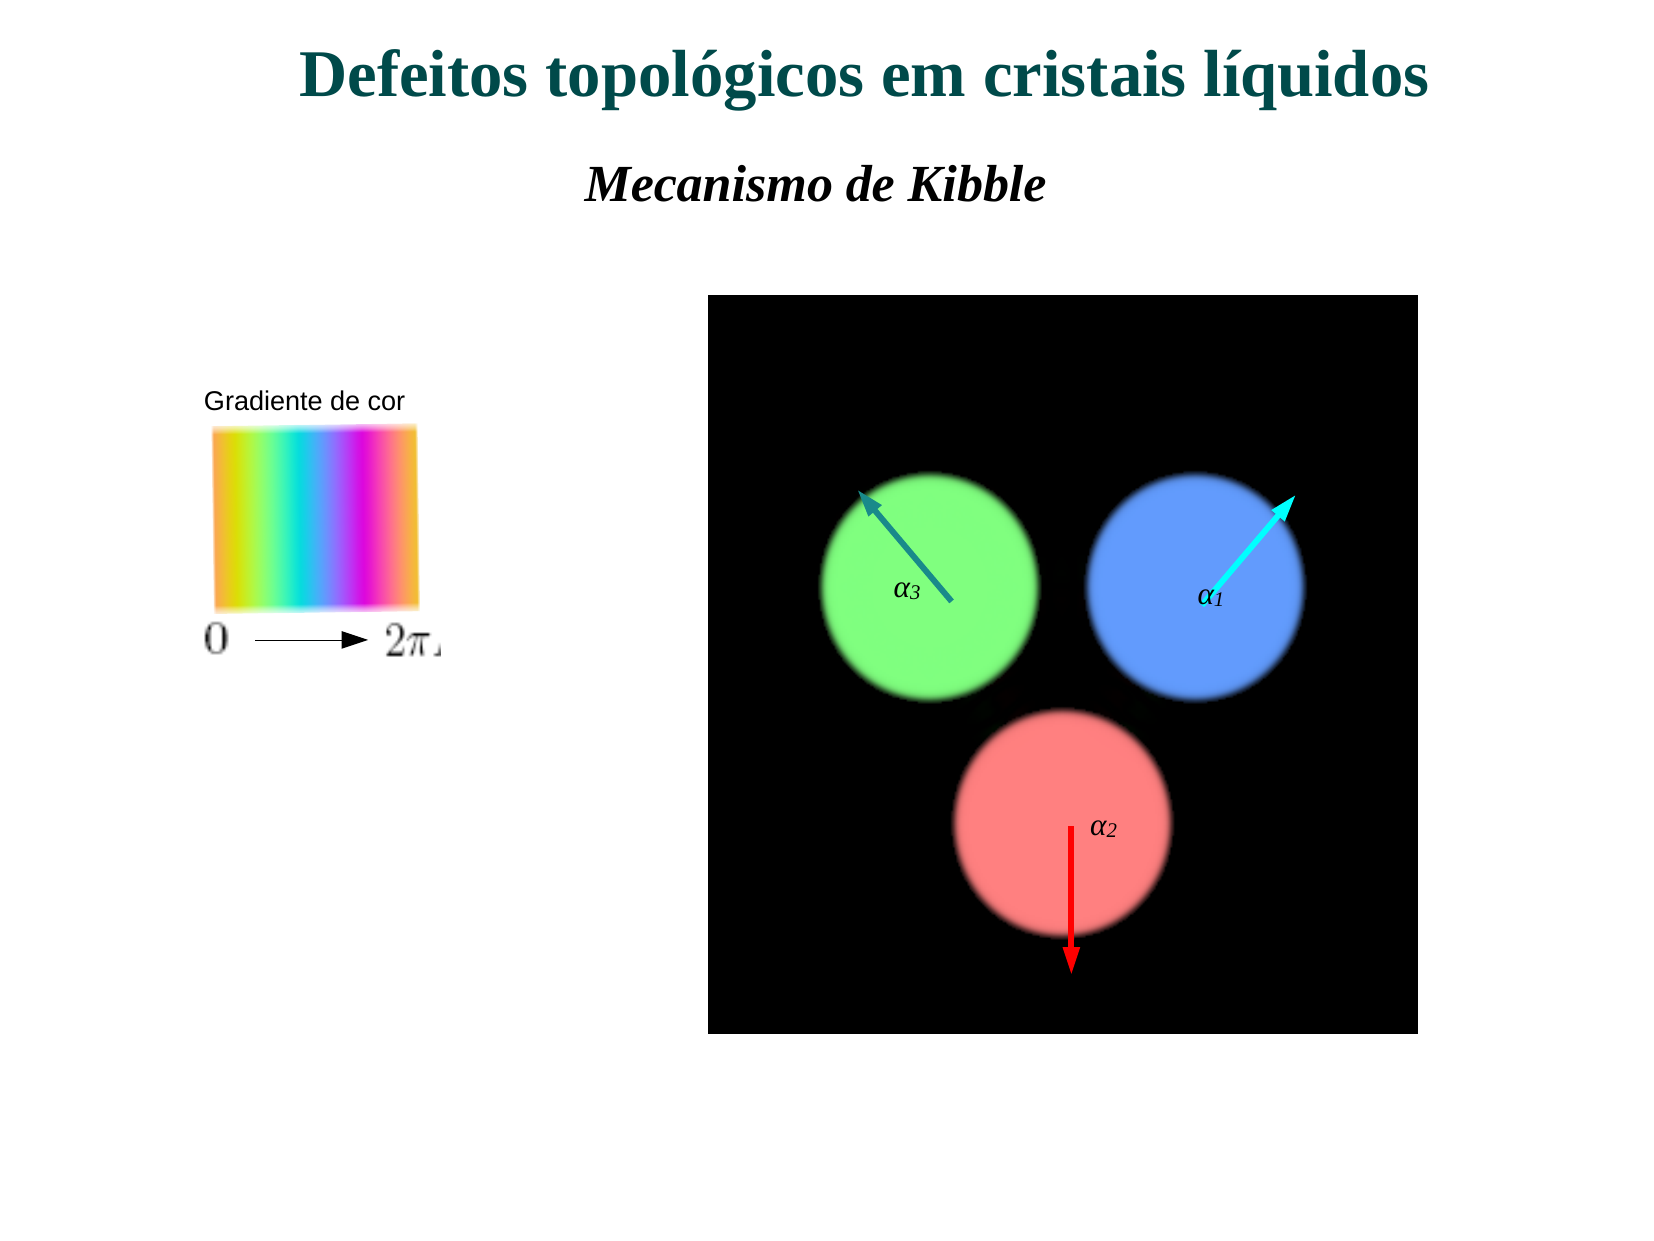

Defeitos topológicos em cristais líquidos
Mecanismo de Kibble
Gradiente de cor
α3
α1
α2